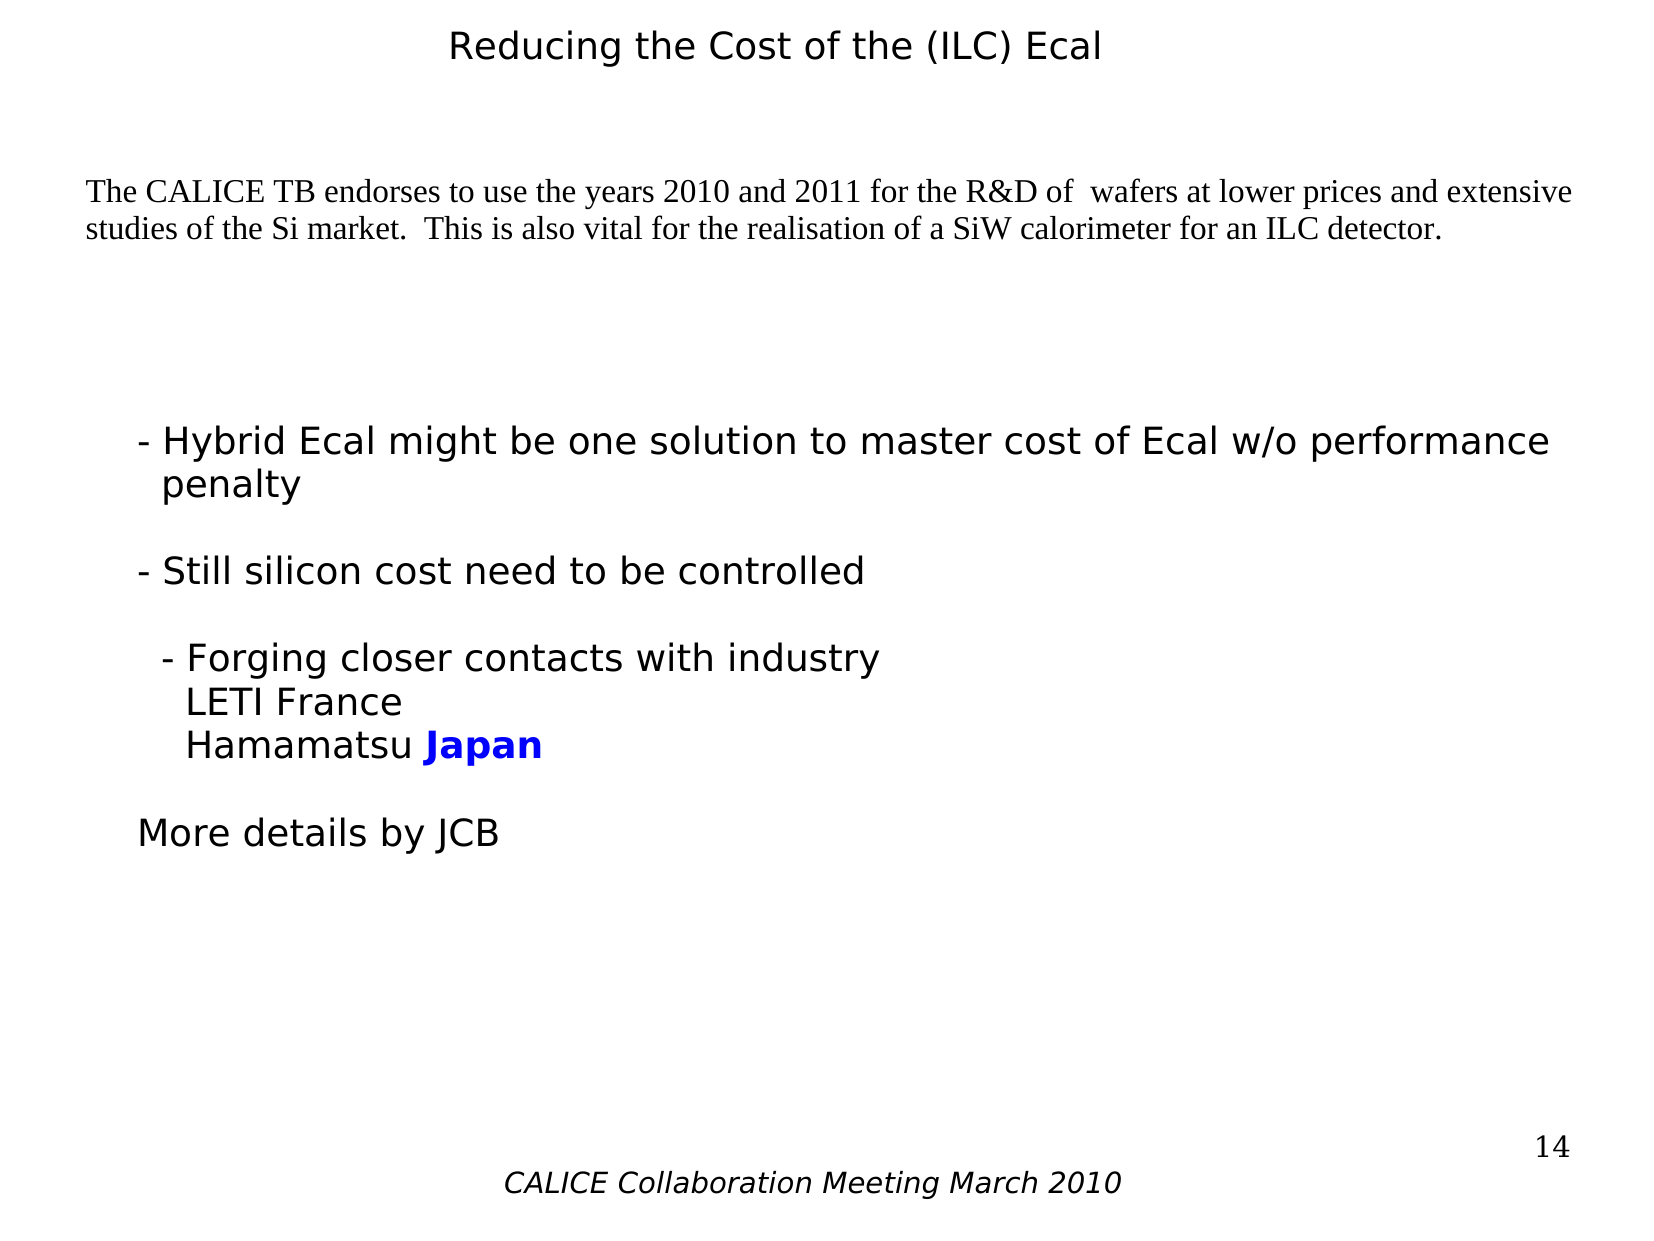

Reducing the Cost of the (ILC) Ecal
The CALICE TB endorses to use the years 2010 and 2011 for the R&D of wafers at lower prices and extensive
studies of the Si market. This is also vital for the realisation of a SiW calorimeter for an ILC detector.
- Hybrid Ecal might be one solution to master cost of Ecal w/o performance
 penalty
- Still silicon cost need to be controlled
 - Forging closer contacts with industry
 LETI France
 Hamamatsu Japan
More details by JCB
14